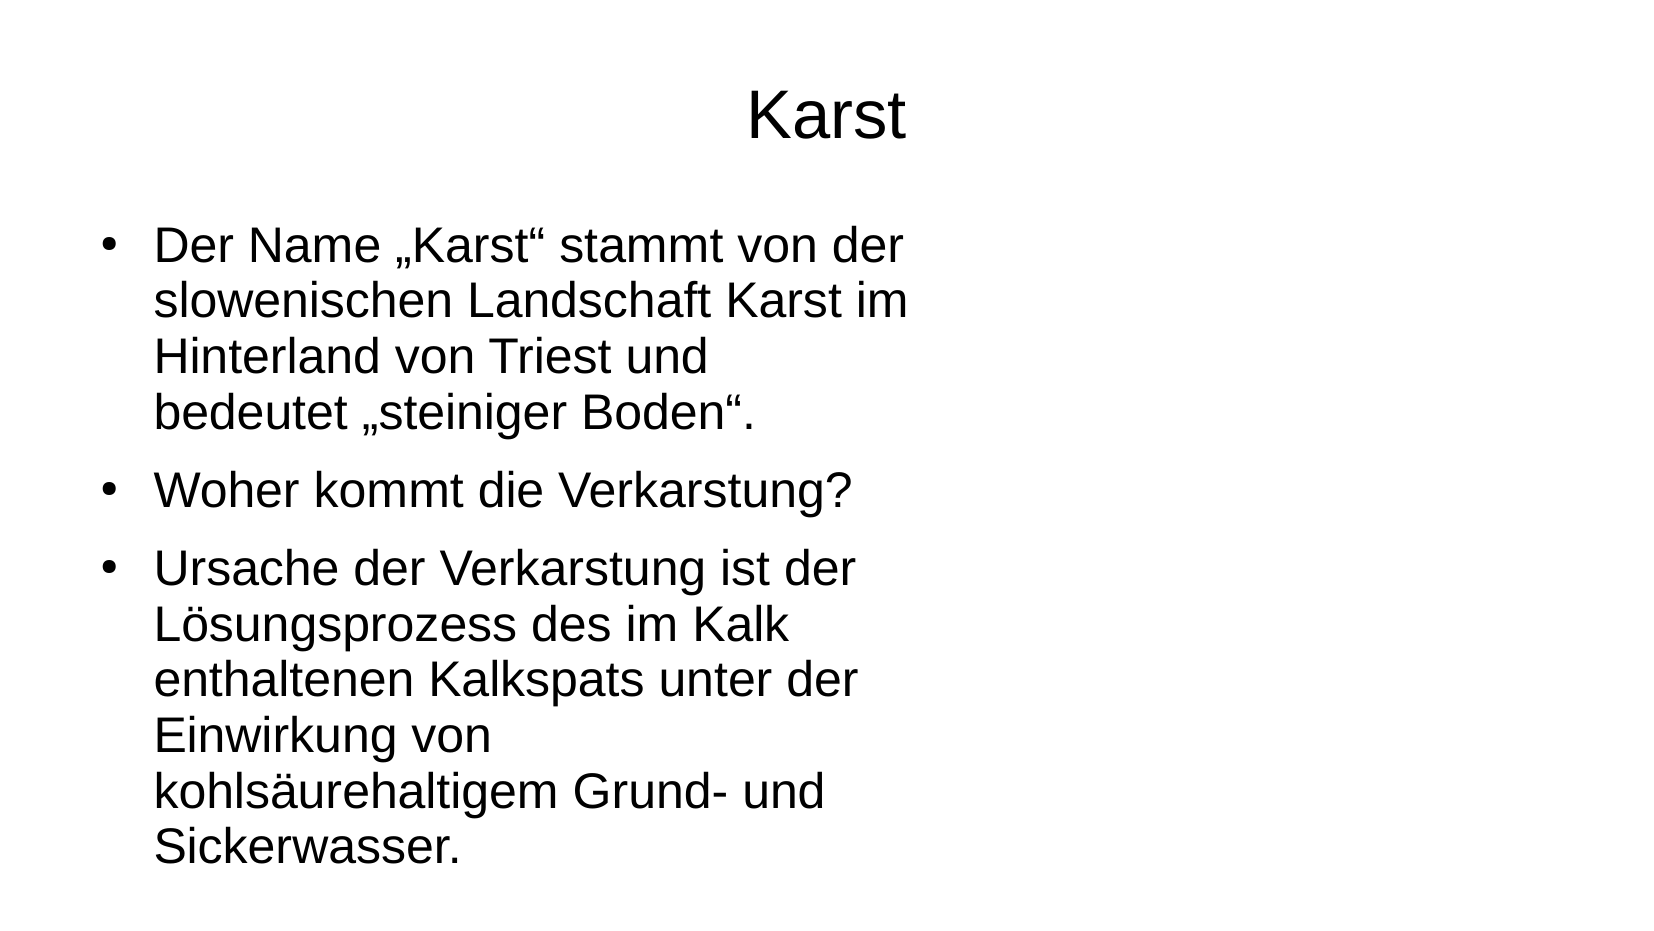

# Karst
Der Name „Karst“ stammt von der slowenischen Landschaft Karst im Hinterland von Triest und bedeutet „steiniger Boden“.
Woher kommt die Verkarstung?
Ursache der Verkarstung ist der Lösungsprozess des im Kalk enthaltenen Kalkspats unter der Einwirkung von kohlsäurehaltigem Grund- und Sickerwasser.